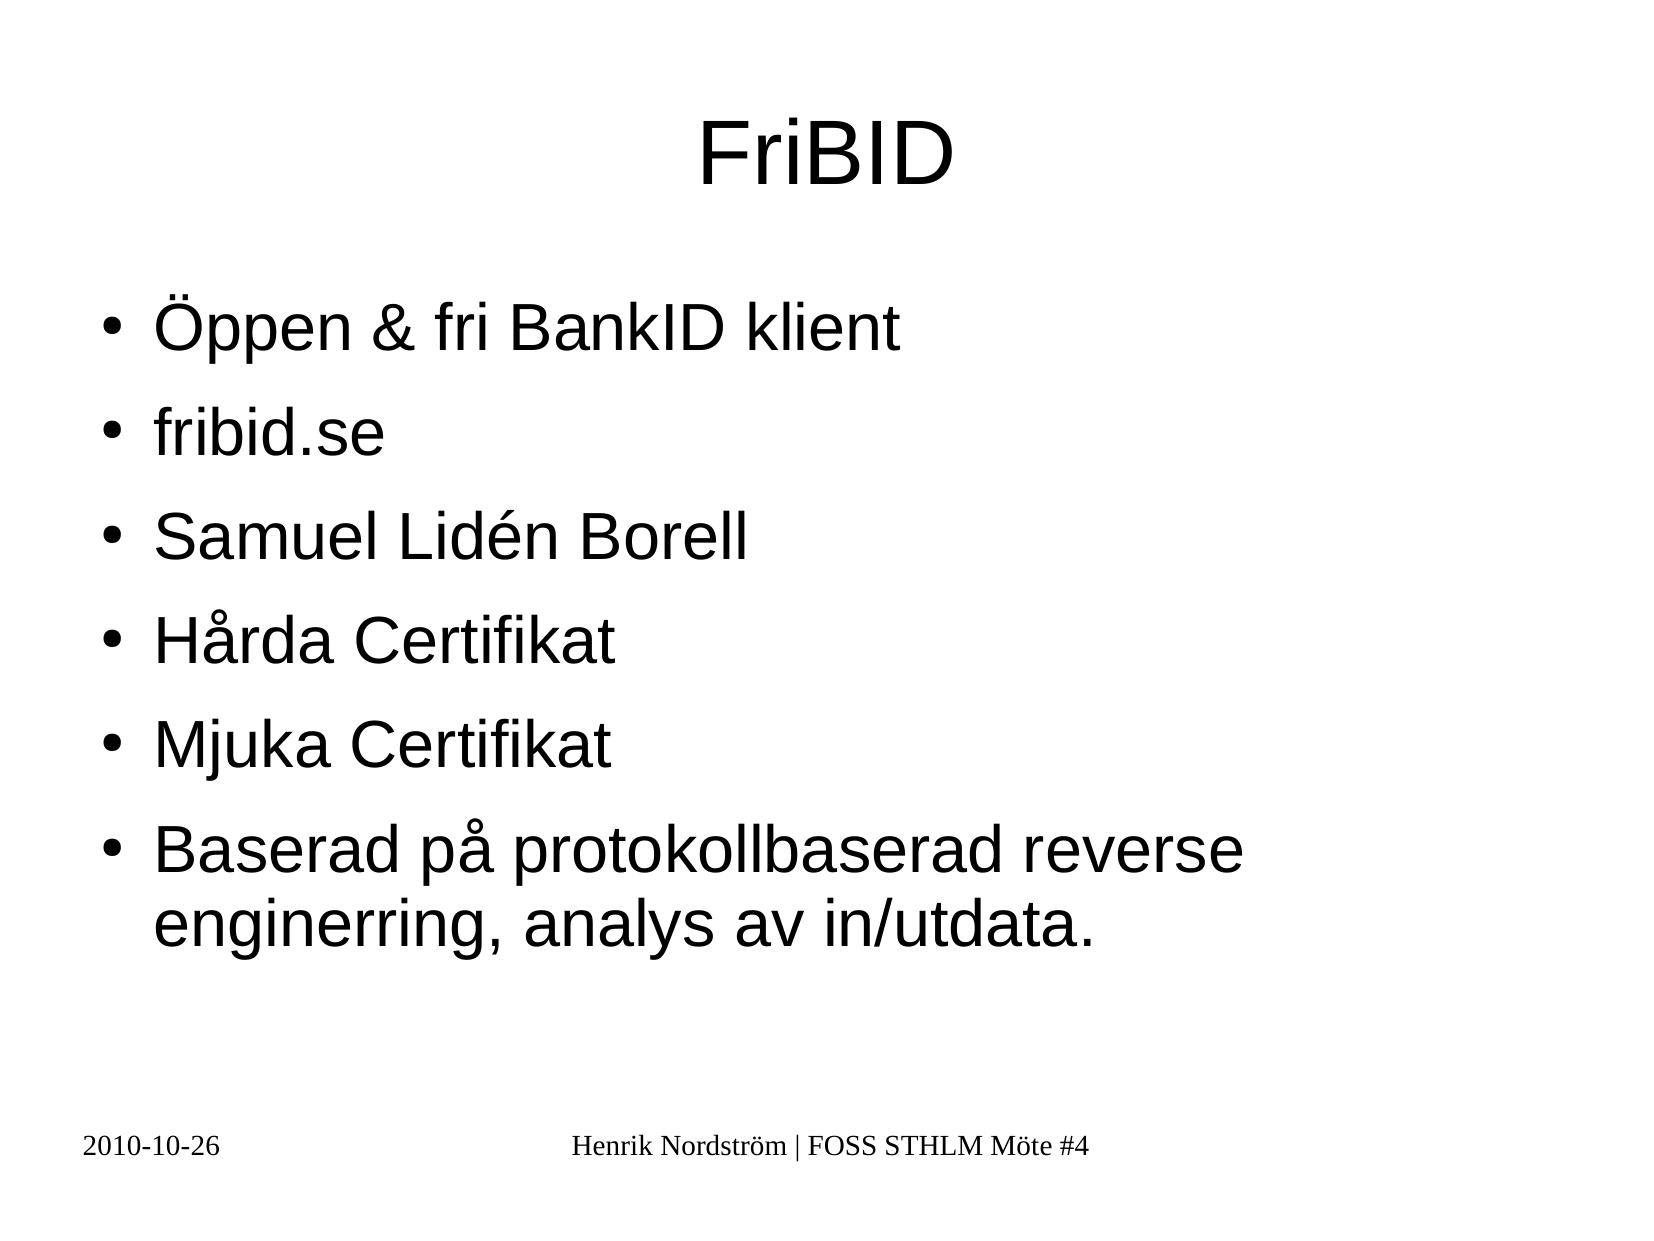

# FriBID
Öppen & fri BankID klient
fribid.se
Samuel Lidén Borell
Hårda Certifikat
Mjuka Certifikat
Baserad på protokollbaserad reverse enginerring, analys av in/utdata.
2010-10-26
Henrik Nordström | FOSS STHLM Möte #4